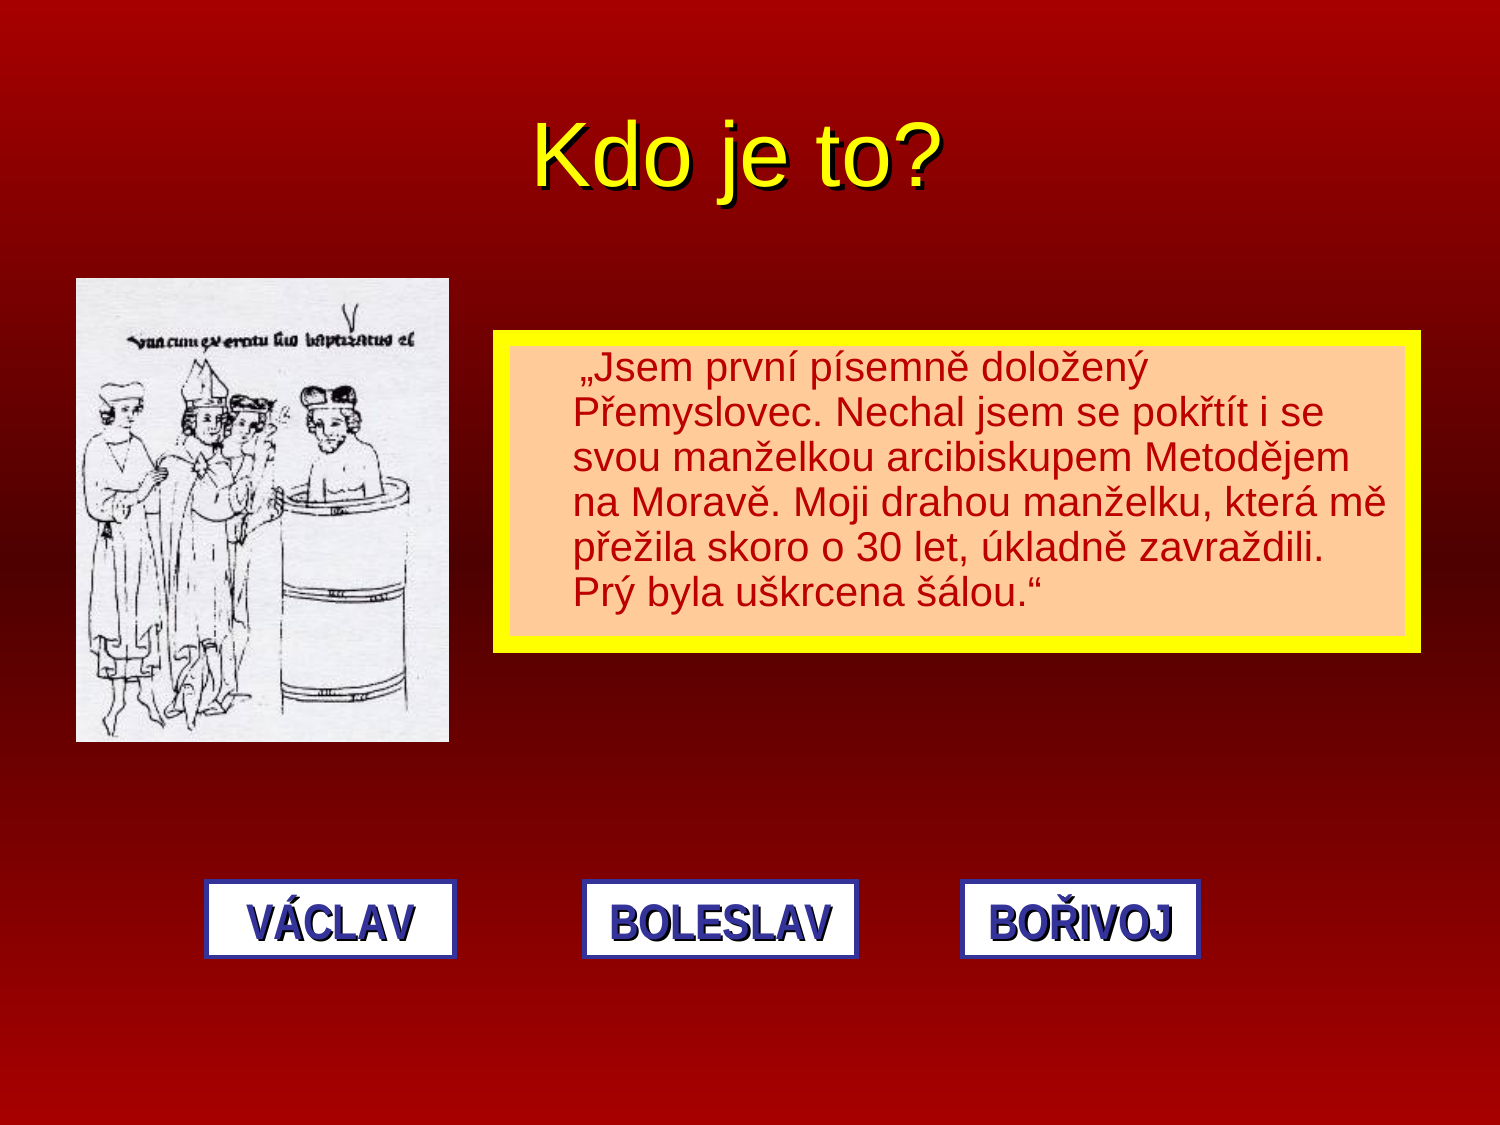

# Kdo je to?
	 „Jsem první písemně doložený Přemyslovec. Nechal jsem se pokřtít i se svou manželkou arcibiskupem Metodějem na Moravě. Moji drahou manželku, která mě přežila skoro o 30 let, úkladně zavraždili. Prý byla uškrcena šálou.“
VÁCLAV
BOLESLAV
BOŘIVOJ